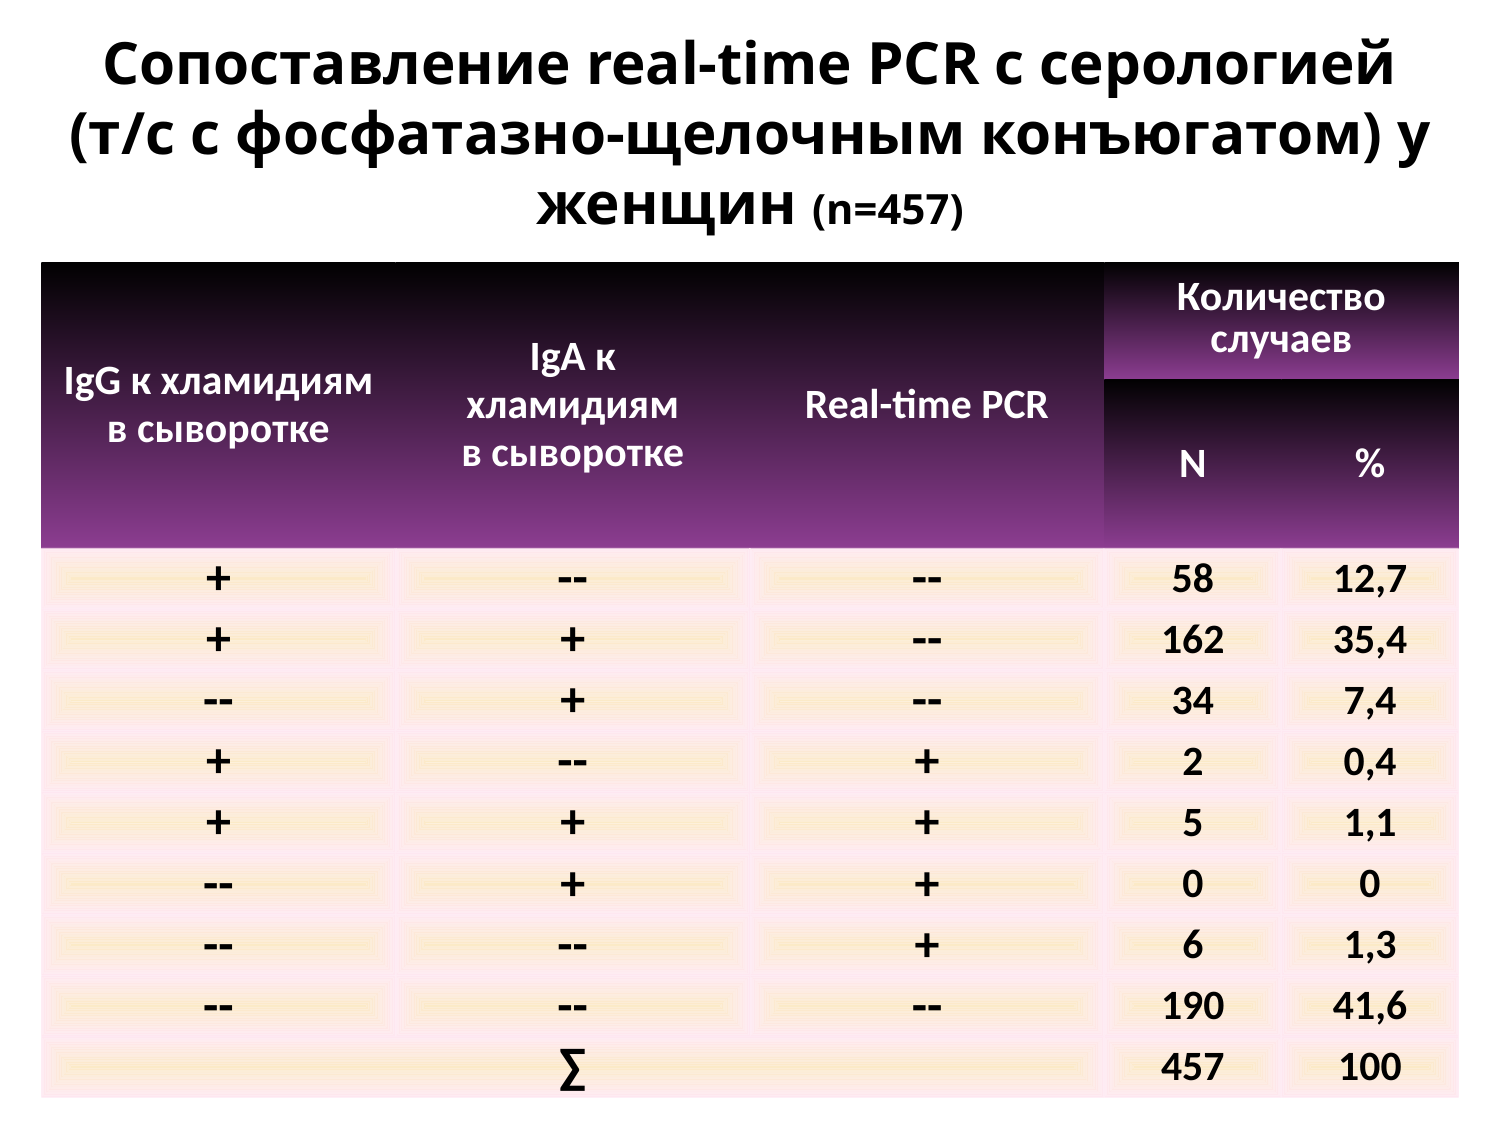

# Сопоставление real-time PCR с серологией (т/с с фосфатазно-щелочным конъюгатом) у женщин (n=457)
| IgG к хламидиям в сыворотке | IgA к хламидиям в сыворотке | Real-time PCR | Количество случаев | |
| --- | --- | --- | --- | --- |
| | | | N | % |
| + | -- | -- | 58 | 12,7 |
| + | + | -- | 162 | 35,4 |
| -- | + | -- | 34 | 7,4 |
| + | -- | + | 2 | 0,4 |
| + | + | + | 5 | 1,1 |
| -- | + | + | 0 | 0 |
| -- | -- | + | 6 | 1,3 |
| -- | -- | -- | 190 | 41,6 |
| ∑ | | | 457 | 100 |